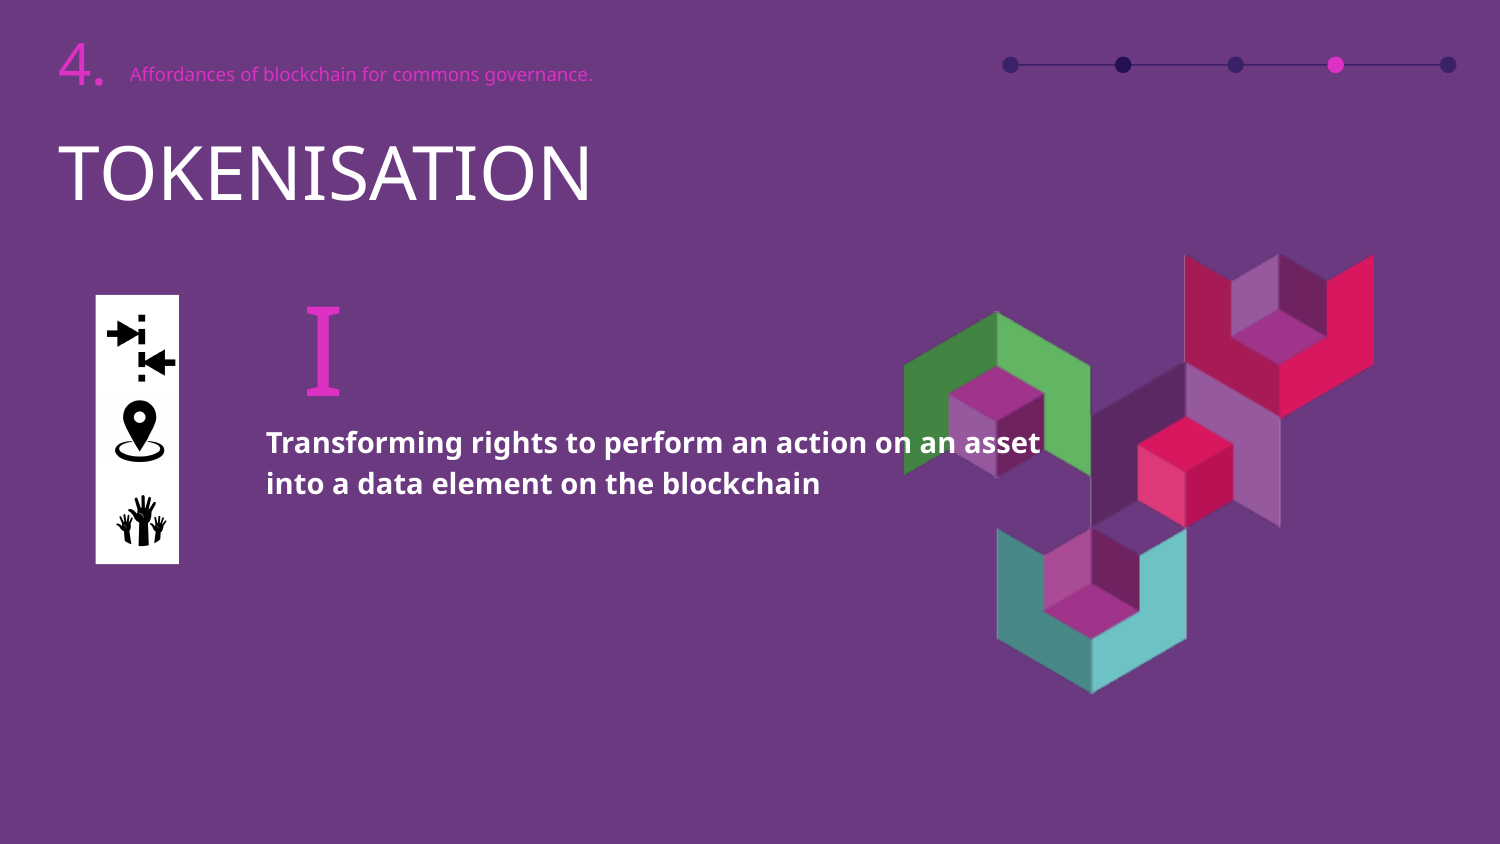

4.
Affordances of blockchain for commons governance.
TOKENISATION
I
# Transforming rights to perform an action on an asset into a data element on the blockchain